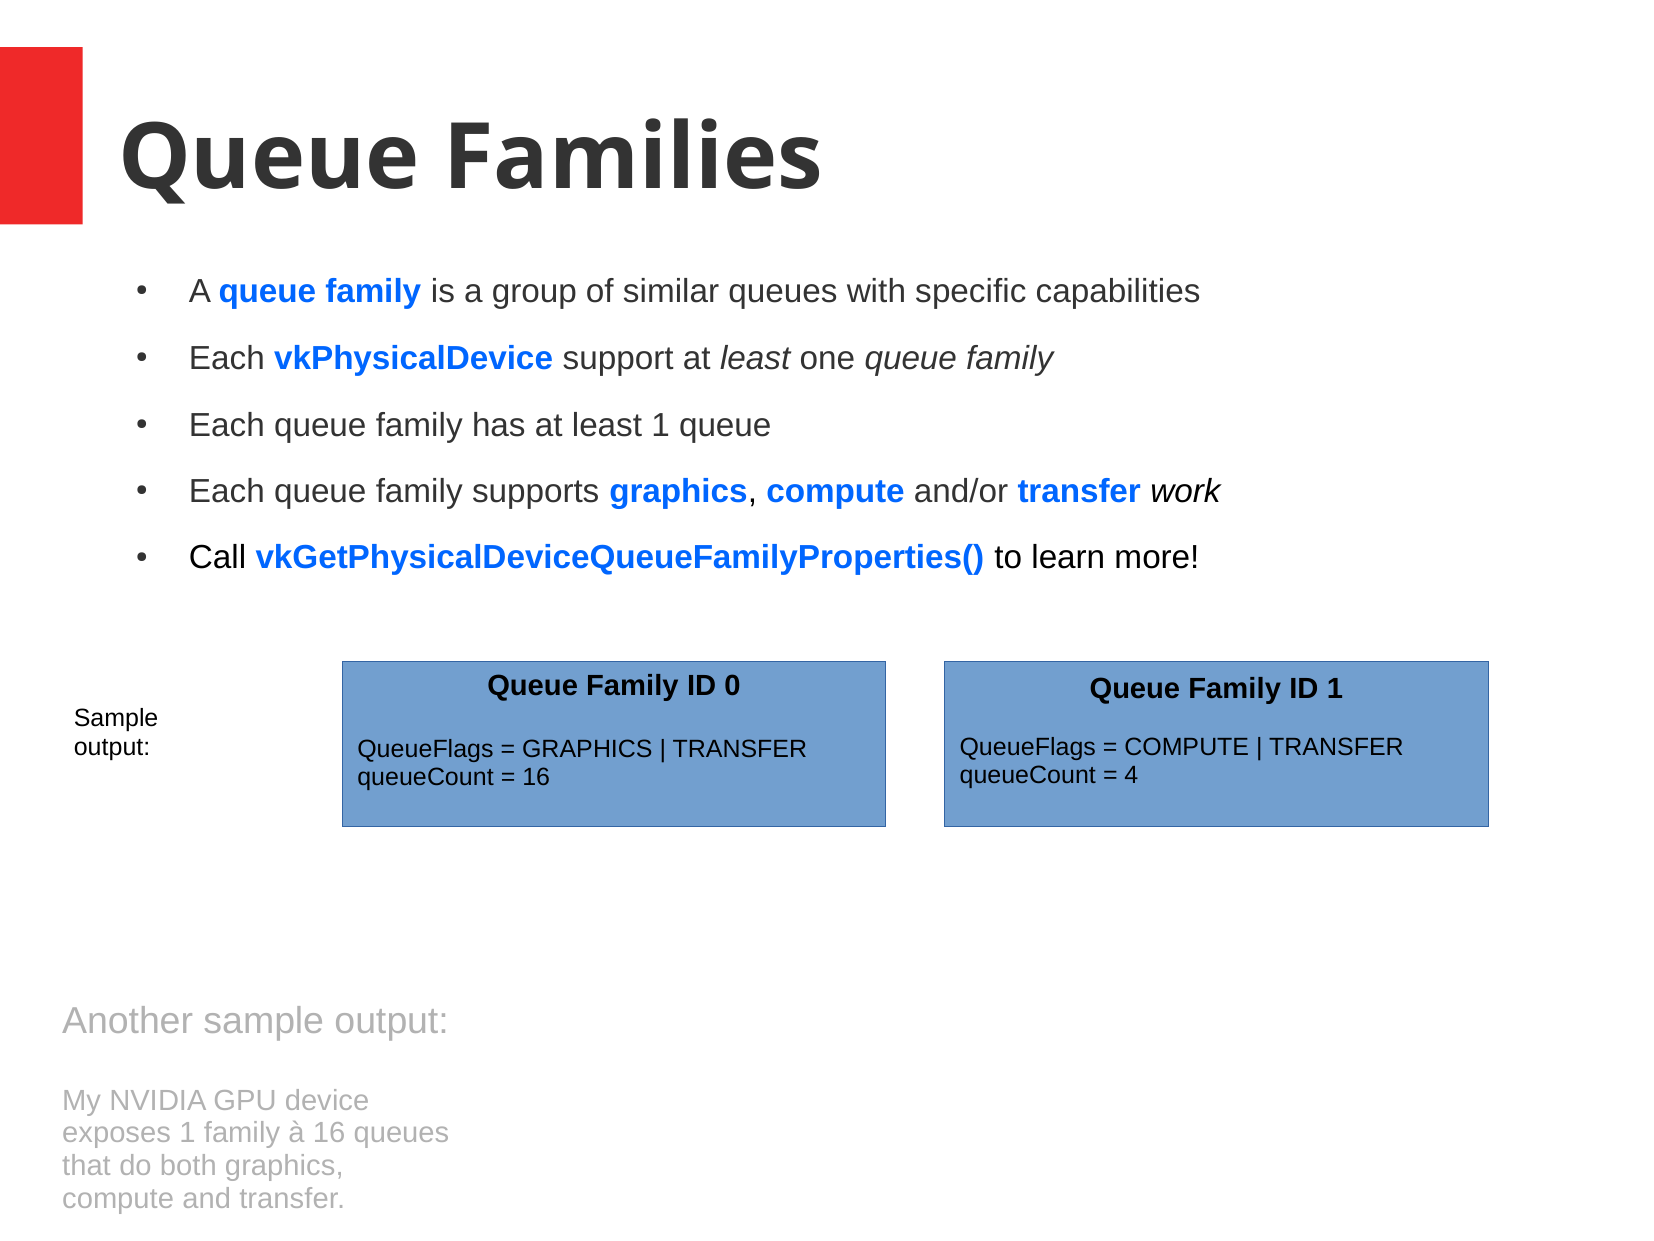

# Queue Families
A queue family is a group of similar queues with specific capabilities
Each vkPhysicalDevice support at least one queue family
Each queue family has at least 1 queue
Each queue family supports graphics, compute and/or transfer work
Call vkGetPhysicalDeviceQueueFamilyProperties() to learn more!
Queue Family ID 0
QueueFlags = GRAPHICS | TRANSFER
queueCount = 16
Queue Family ID 1
QueueFlags = COMPUTE | TRANSFER
queueCount = 4
Sample output:
Another sample output:
My NVIDIA GPU device exposes 1 family à 16 queues that do both graphics, compute and transfer.